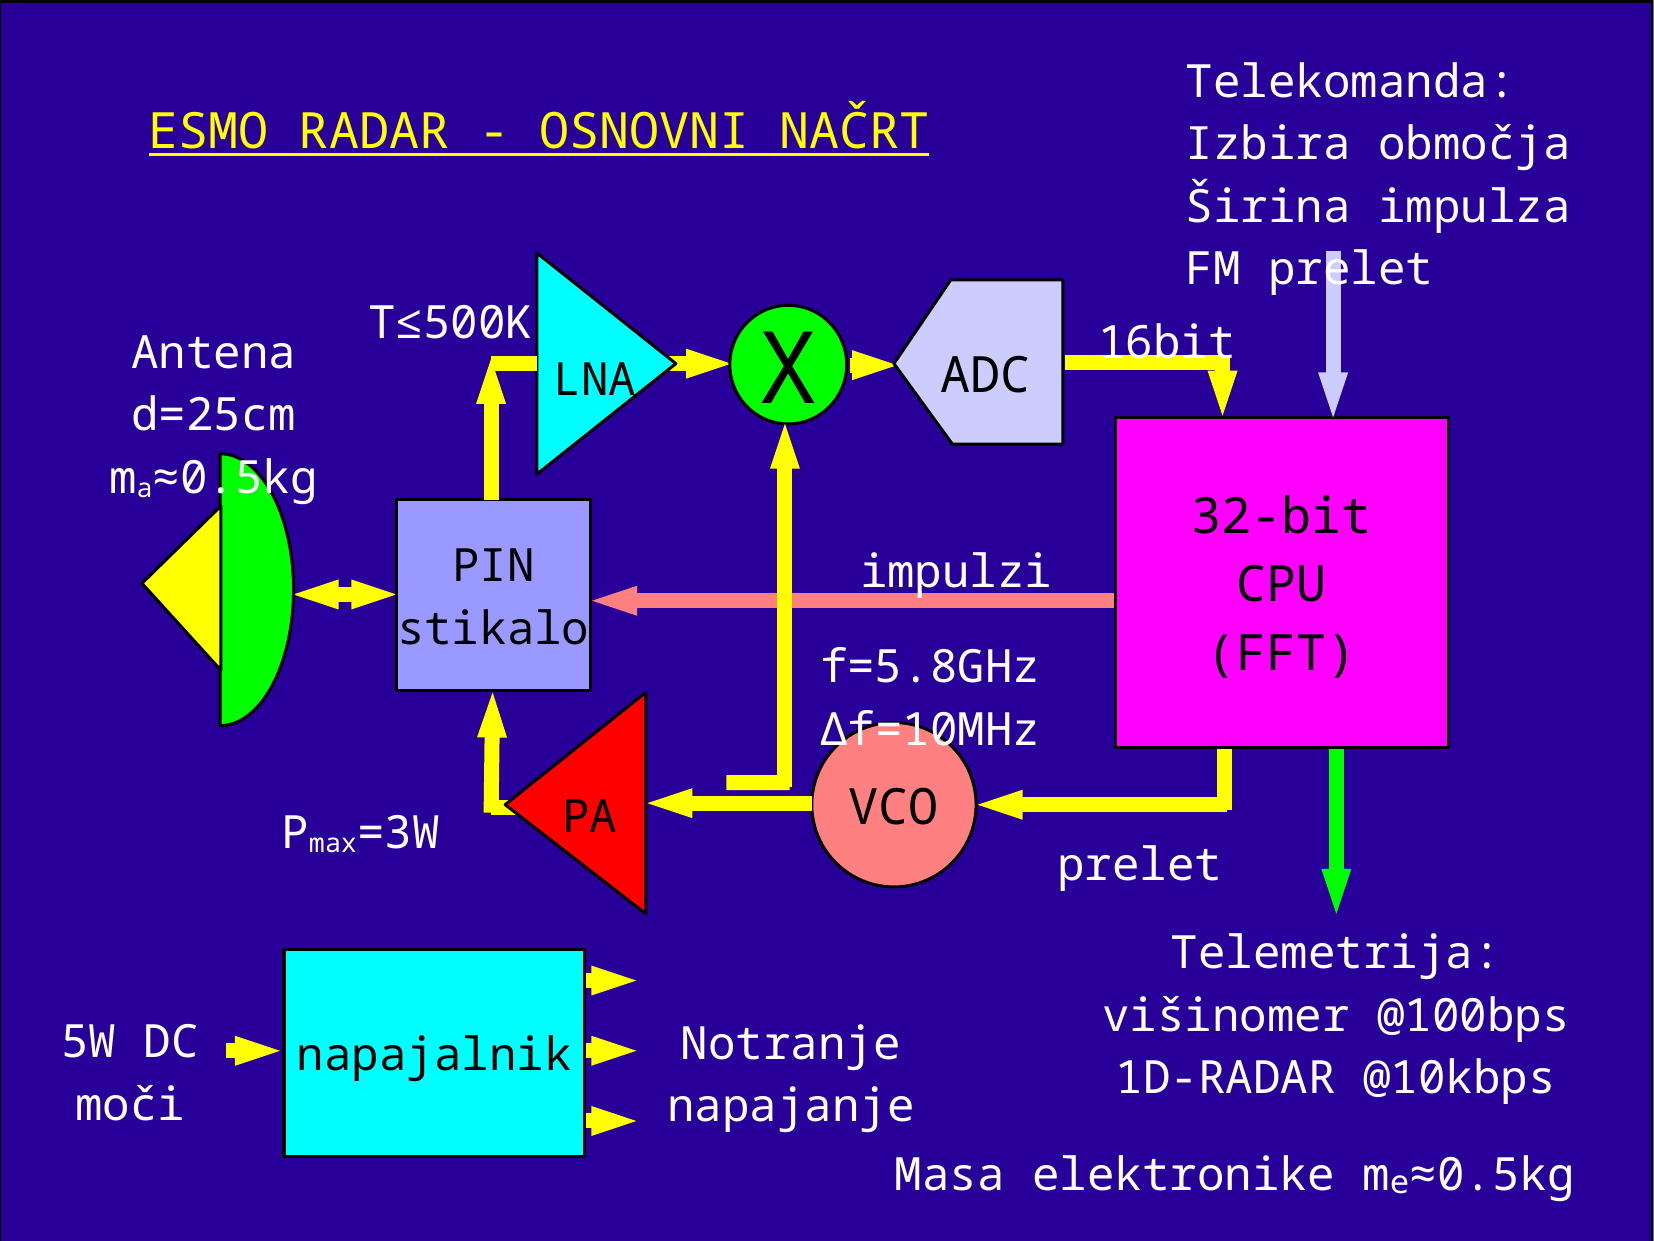

Telekomanda:
Izbira območja
Širina impulza
FM prelet
ESMO RADAR - OSNOVNI NAČRT
T≤500K
16bit
X
Antena
d=25cm
ma≈0.5kg
ADC
LNA
32-bit
CPU
(FFT)
PIN
stikalo
impulzi
f=5.8GHz
∆f=10MHz
VCO
PA
Pmax=3W
prelet
Telemetrija:
višinomer @100bps
1D-RADAR @10kbps
napajalnik
5W DC
moči
Notranje
napajanje
Masa elektronike me≈0.5kg